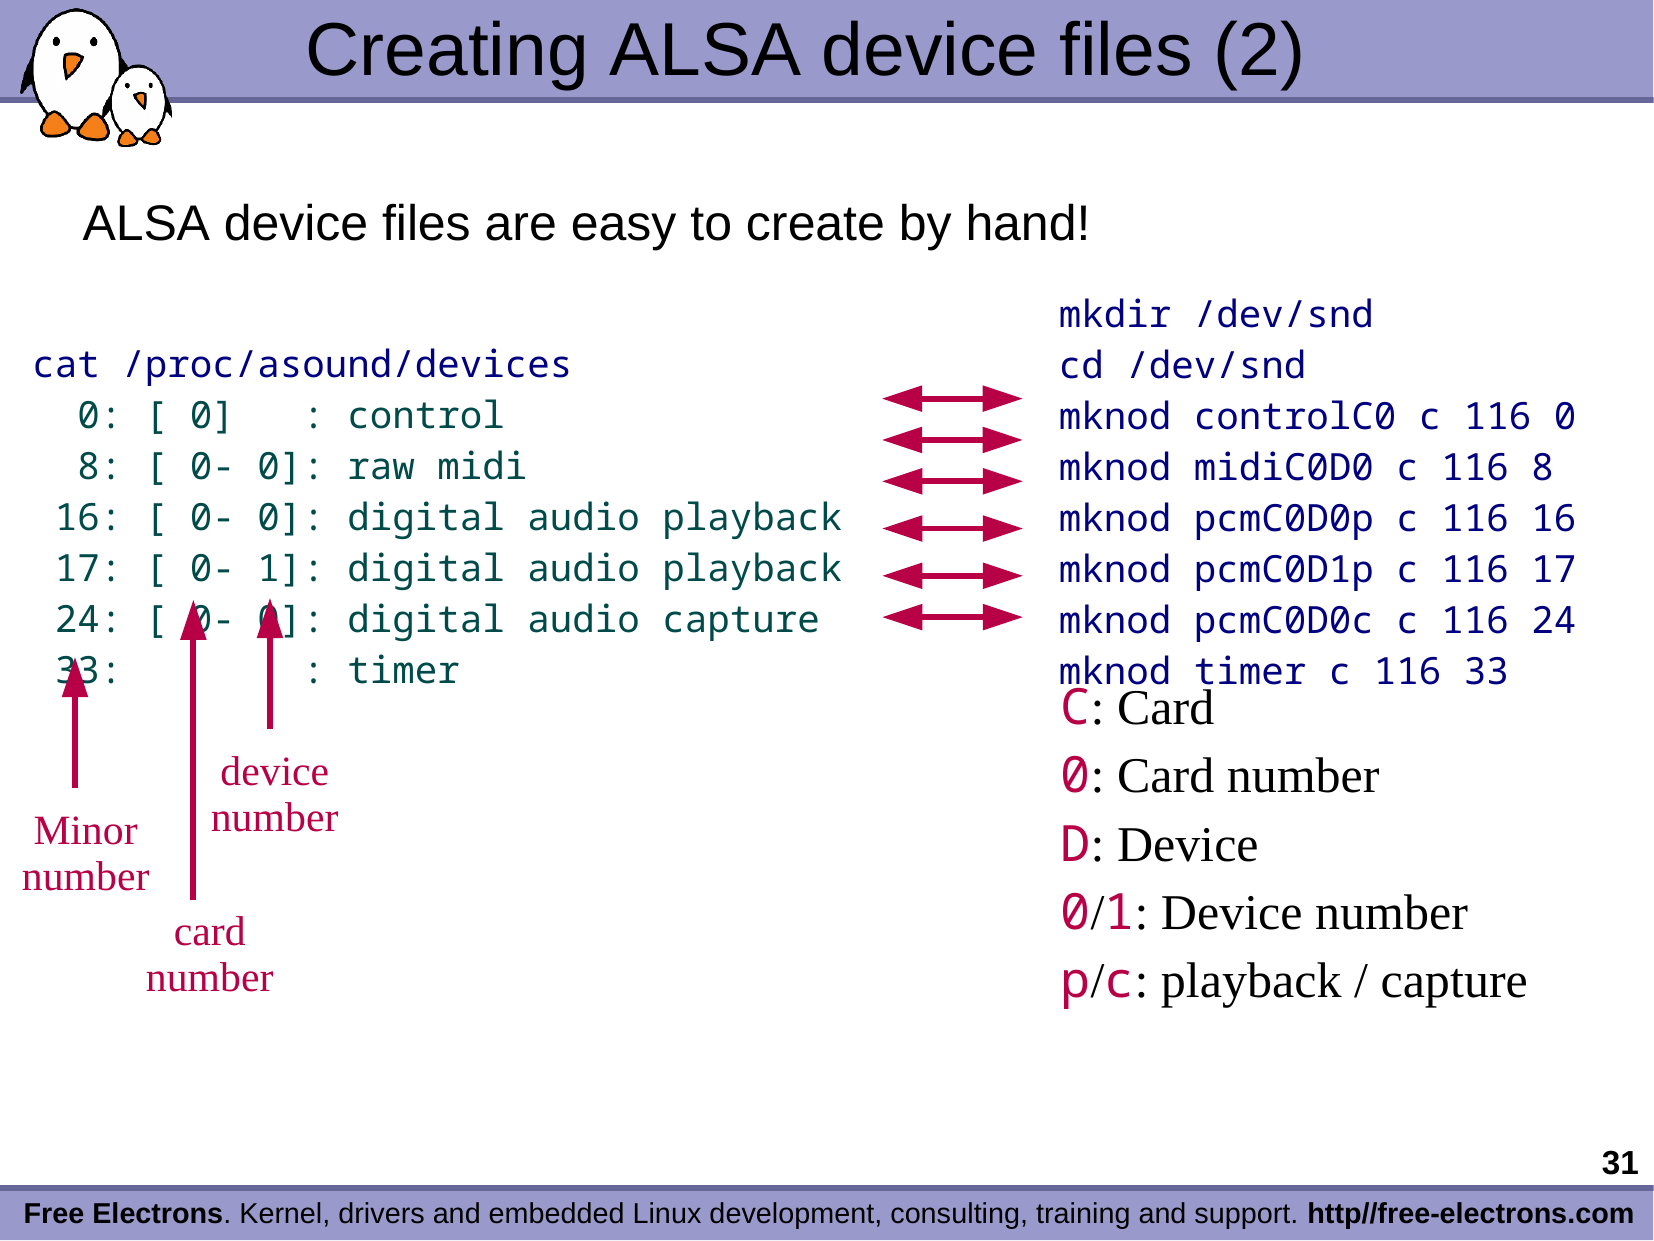

# Creating ALSA device files (2)
ALSA device files are easy to create by hand!
mkdir /dev/snd
cd /dev/snd
mknod controlC0 c 116 0
mknod midiC0D0 c 116 8
mknod pcmC0D0p c 116 16
mknod pcmC0D1p c 116 17
mknod pcmC0D0c c 116 24
mknod timer c 116 33
cat /proc/asound/devices
 0: [ 0] : control
 8: [ 0- 0]: raw midi
 16: [ 0- 0]: digital audio playback
 17: [ 0- 1]: digital audio playback
 24: [ 0- 0]: digital audio capture
 33: : timer
C: Card
0: Card number
D: Device
0/1: Device number
p/c: playback / capture
device
number
Minor
number
card
number